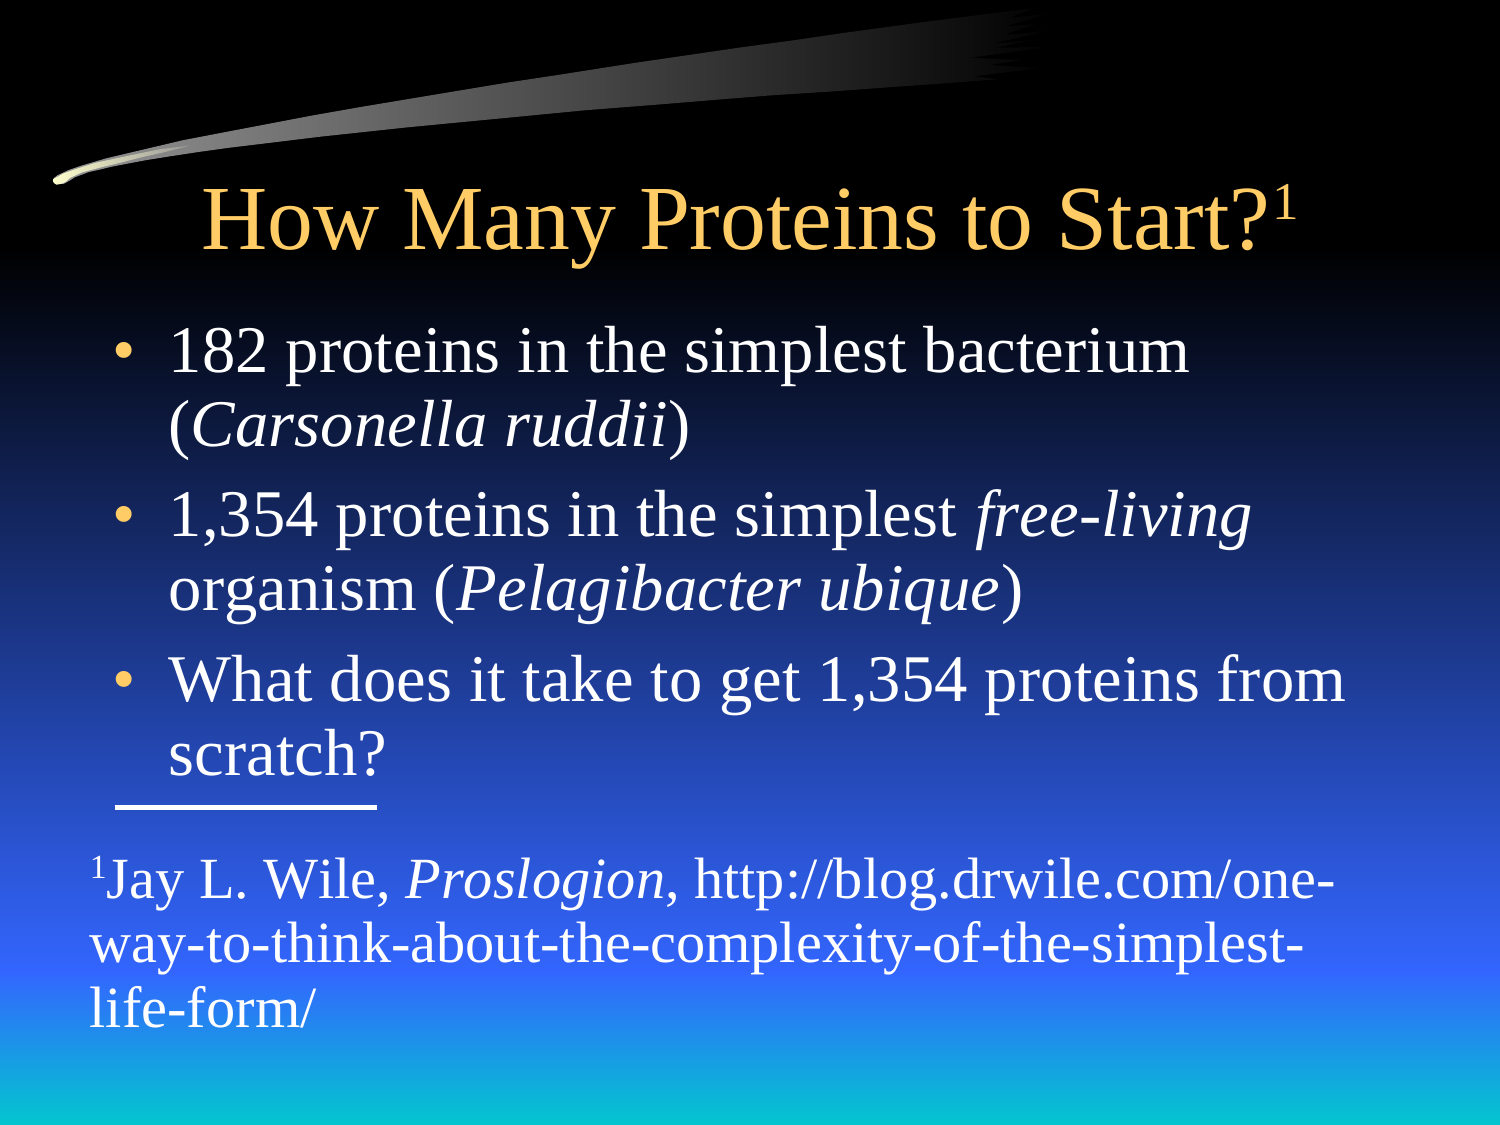

# How Many Proteins to Start?1
182 proteins in the simplest bacterium (Carsonella ruddii)
1,354 proteins in the simplest free-living organism (Pelagibacter ubique)
What does it take to get 1,354 proteins from scratch?
1Jay L. Wile, Proslogion, http://blog.drwile.com/one-way-to-think-about-the-complexity-of-the-simplest-life-form/